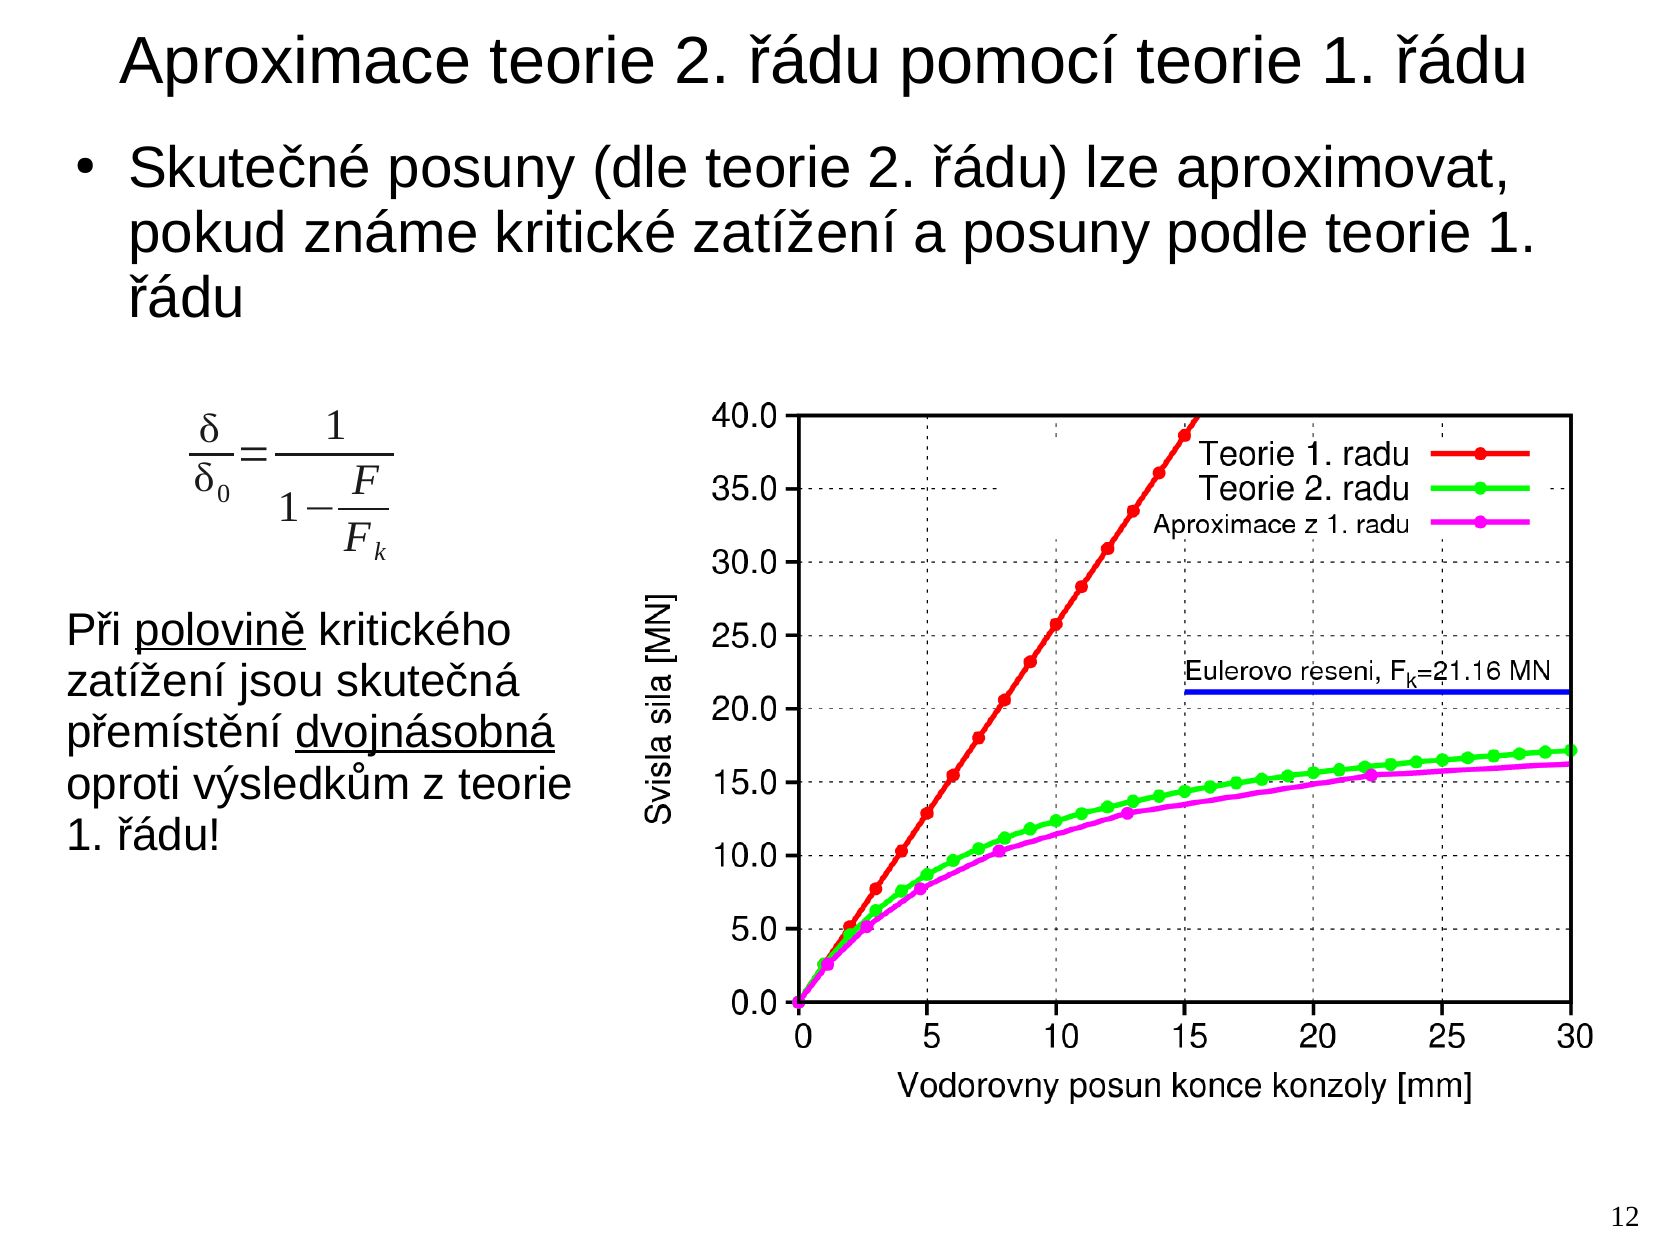

# Aproximace teorie 2. řádu pomocí teorie 1. řádu
Skutečné posuny (dle teorie 2. řádu) lze aproximovat, pokud známe kritické zatížení a posuny podle teorie 1. řádu
Při polovině kritického zatížení jsou skutečná přemístění dvojnásobná oproti výsledkům z teorie 1. řádu!
12